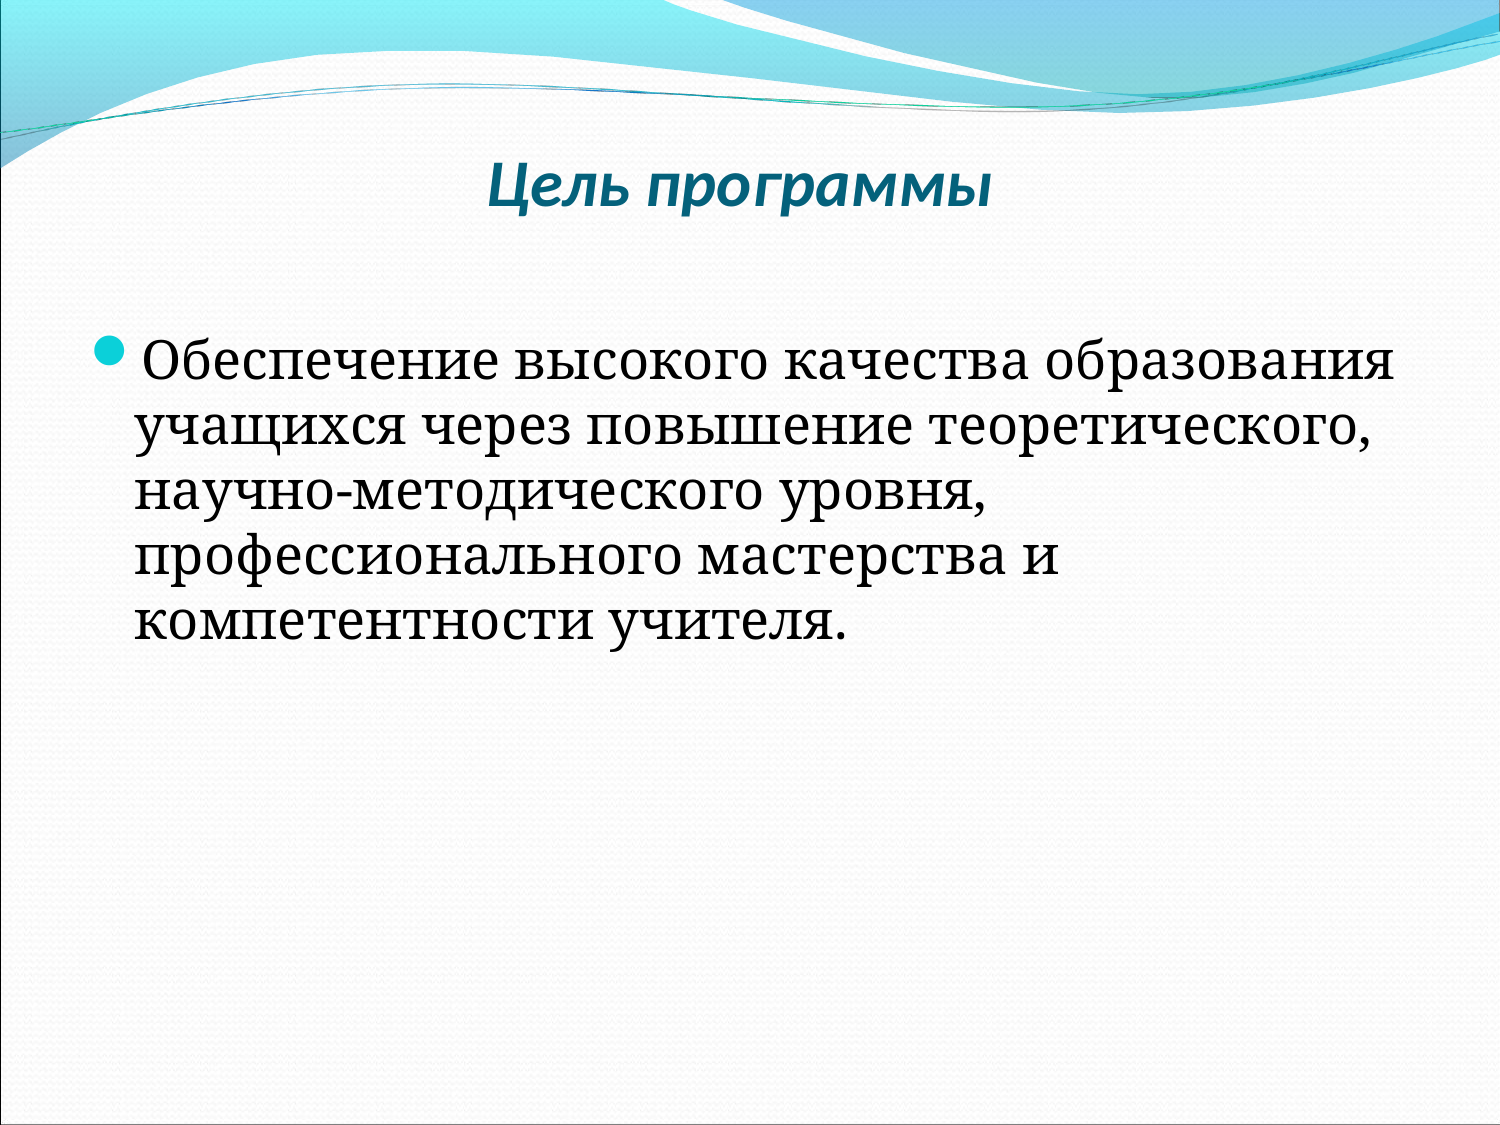

# Цель программы
Обеспечение высокого качества образования учащихся через повышение теоретического, научно-методического уровня, профессионального мастерства и компетентности учителя.